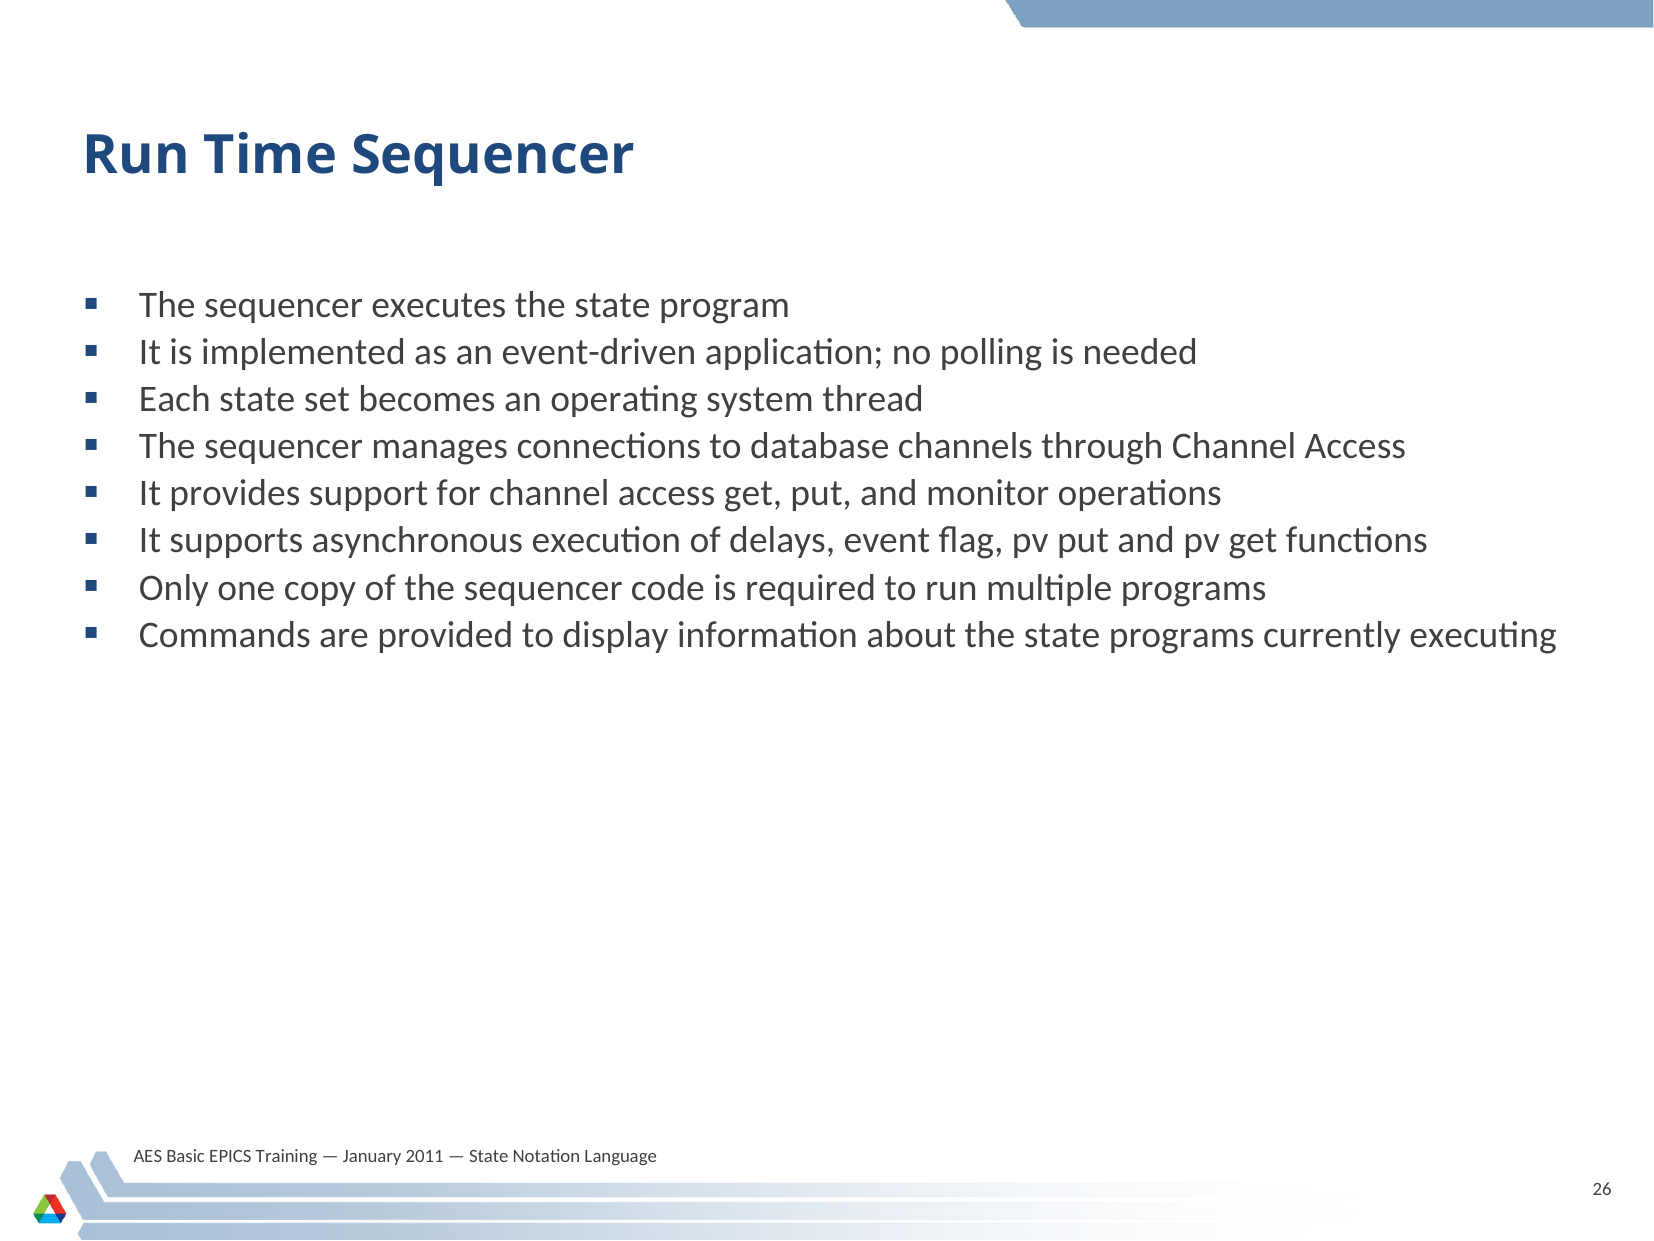

# Run Time Sequencer
The sequencer executes the state program
It is implemented as an event-driven application; no polling is needed
Each state set becomes an operating system thread
The sequencer manages connections to database channels through Channel Access
It provides support for channel access get, put, and monitor operations
It supports asynchronous execution of delays, event flag, pv put and pv get functions
Only one copy of the sequencer code is required to run multiple programs
Commands are provided to display information about the state programs currently executing
AES Basic EPICS Training — January 2011 — State Notation Language
26